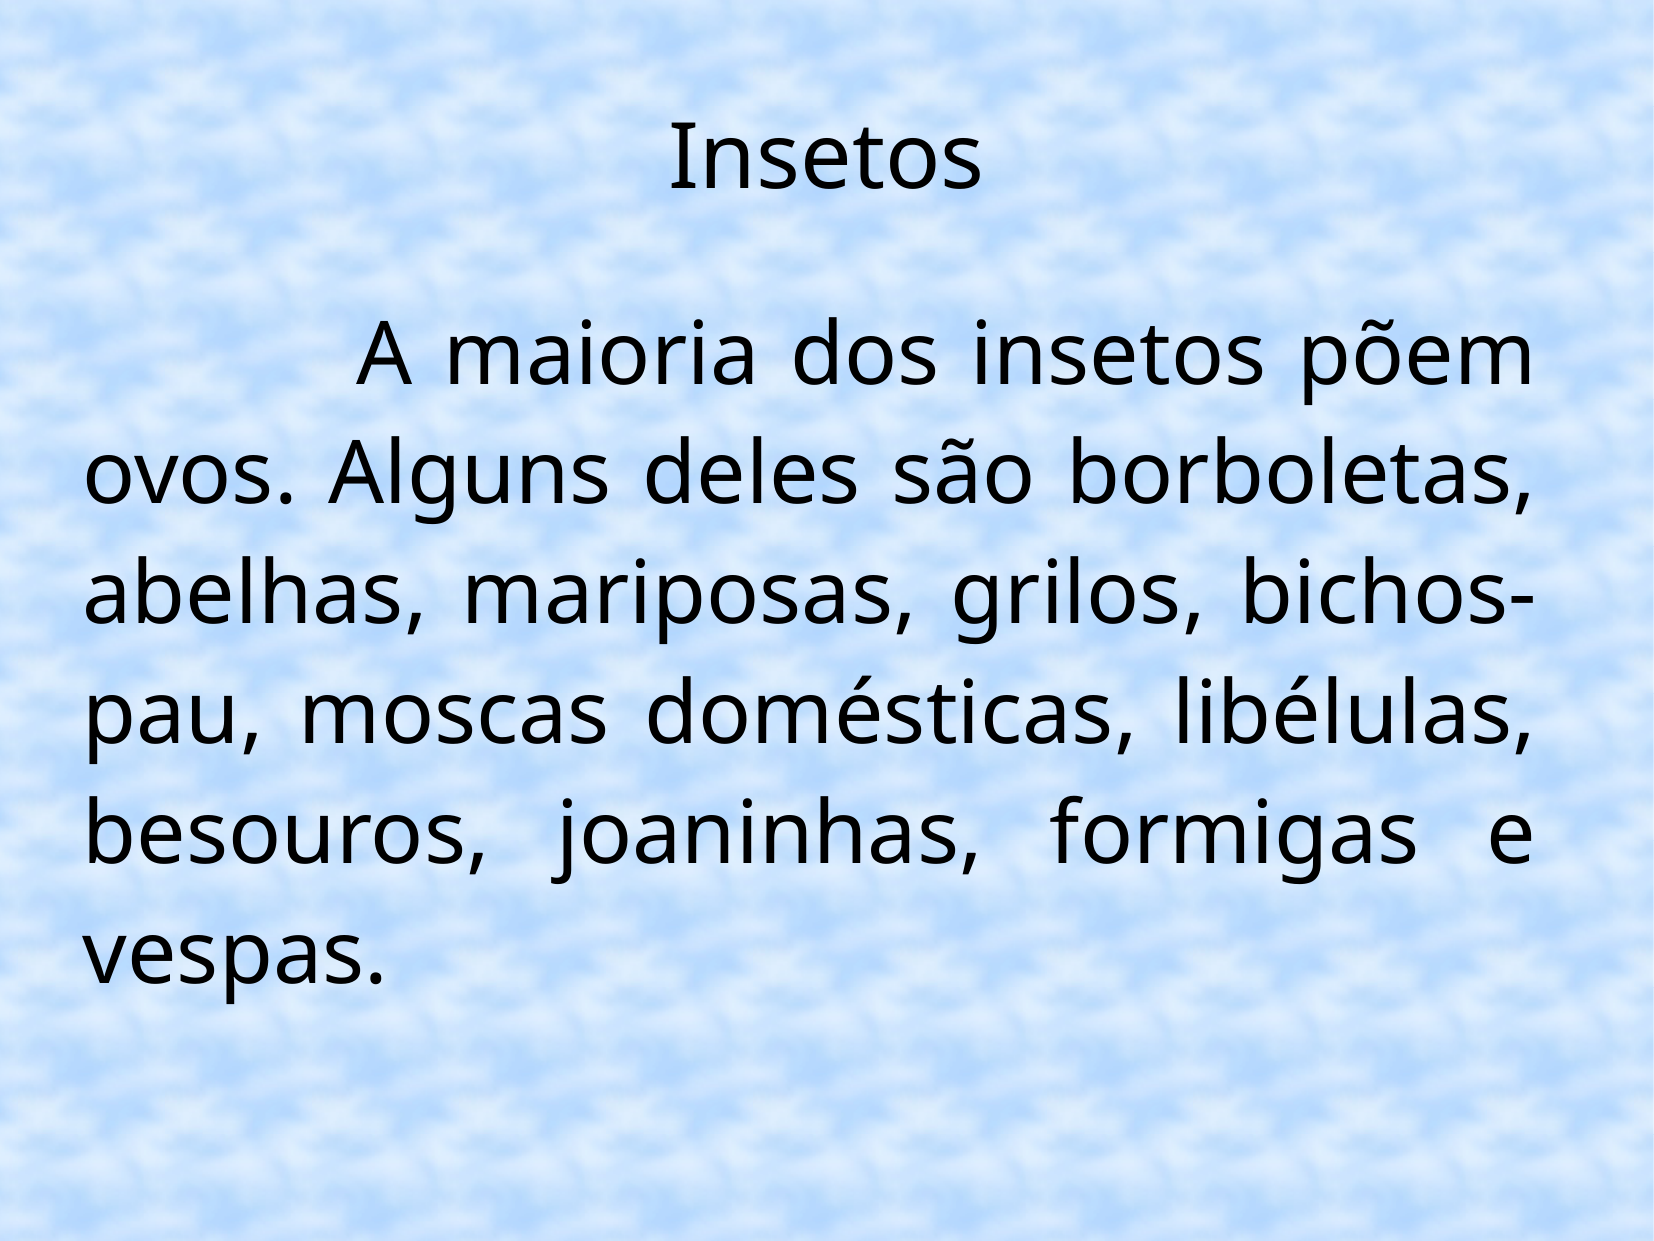

# Insetos
 		 A maioria dos insetos põem ovos. Alguns deles são borboletas, abelhas, mariposas, grilos, bichos-pau, moscas domésticas, libélulas, besouros, joaninhas, formigas e vespas.